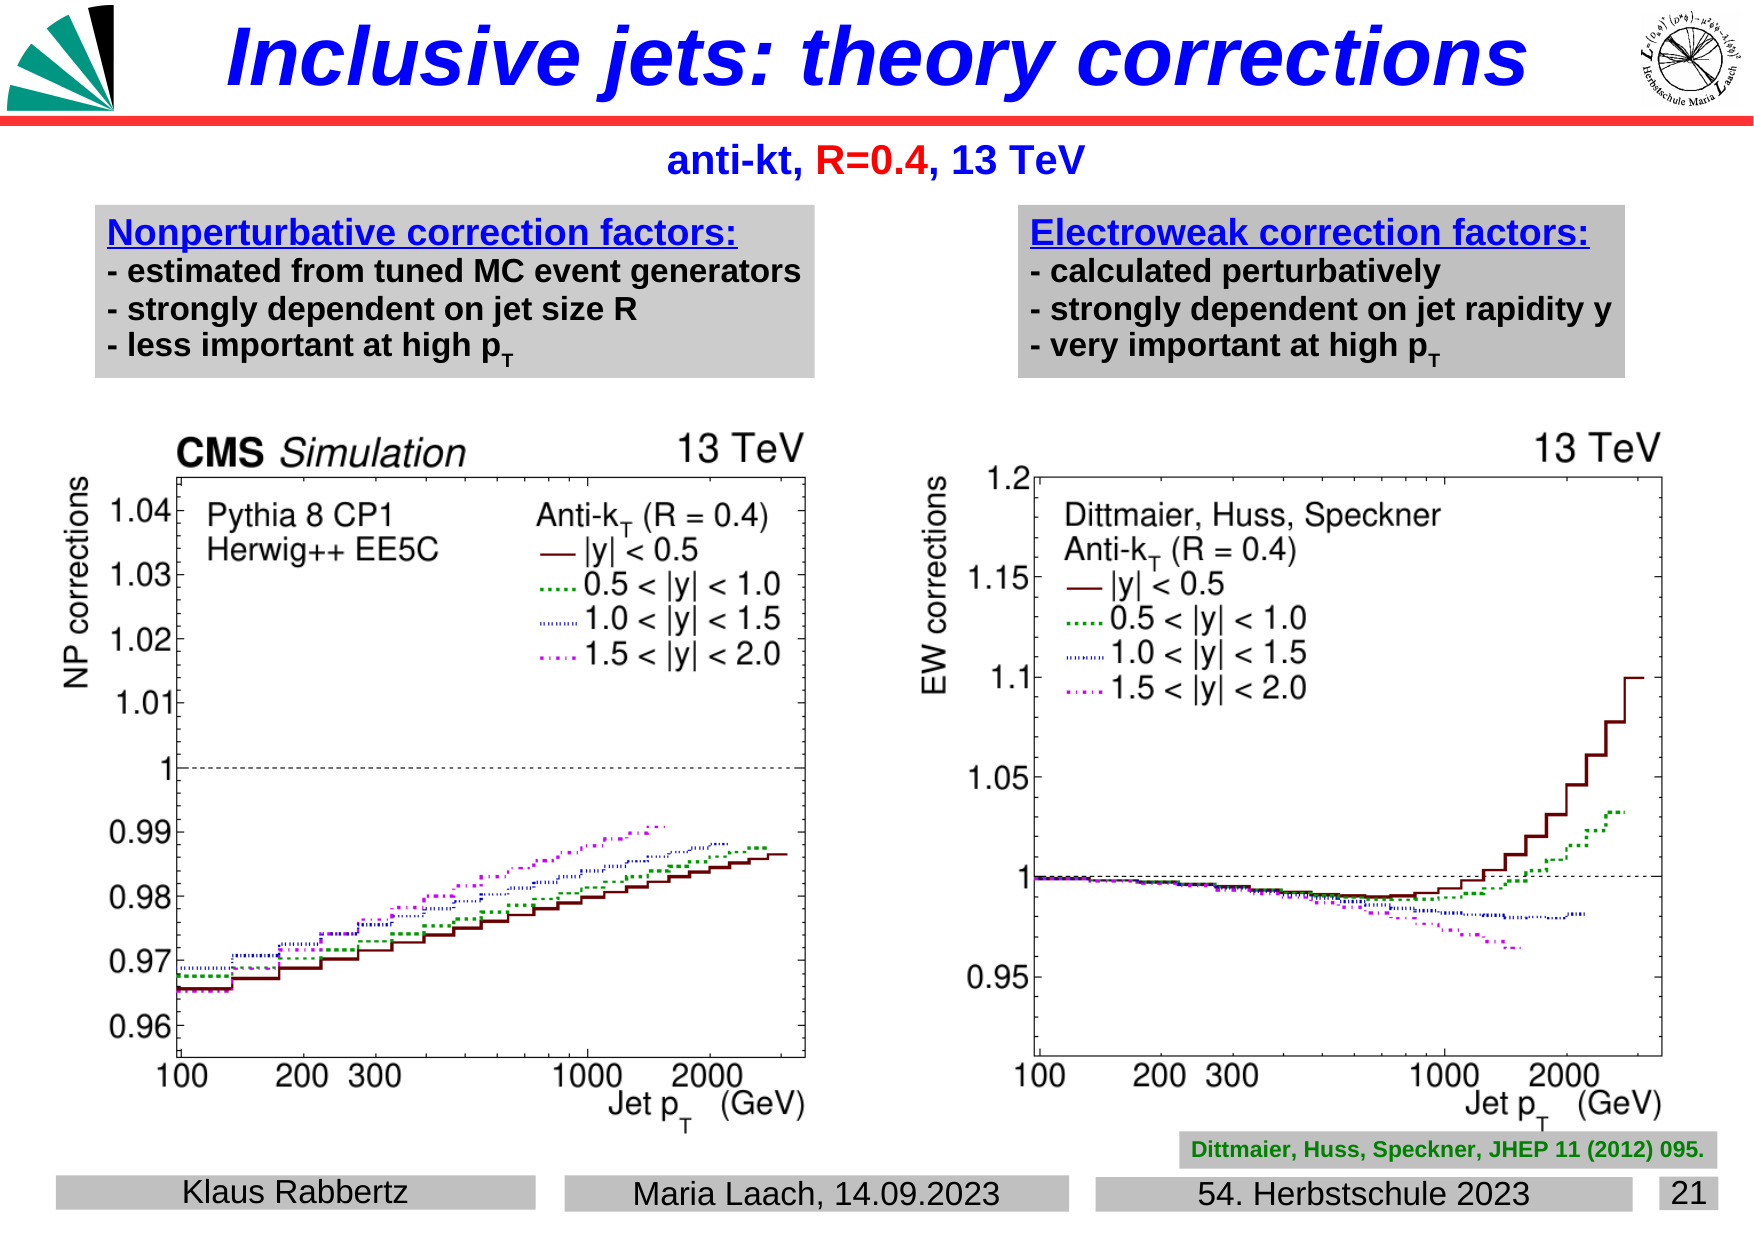

# Inclusive jets: theory corrections
anti-kt, R=0.4, 13 TeV
Nonperturbative correction factors:
- estimated from tuned MC event generators
- strongly dependent on jet size R
- less important at high pT
Electroweak correction factors:
- calculated perturbatively
- strongly dependent on jet rapidity y
- very important at high pT
Dittmaier, Huss, Speckner, JHEP 11 (2012) 095.